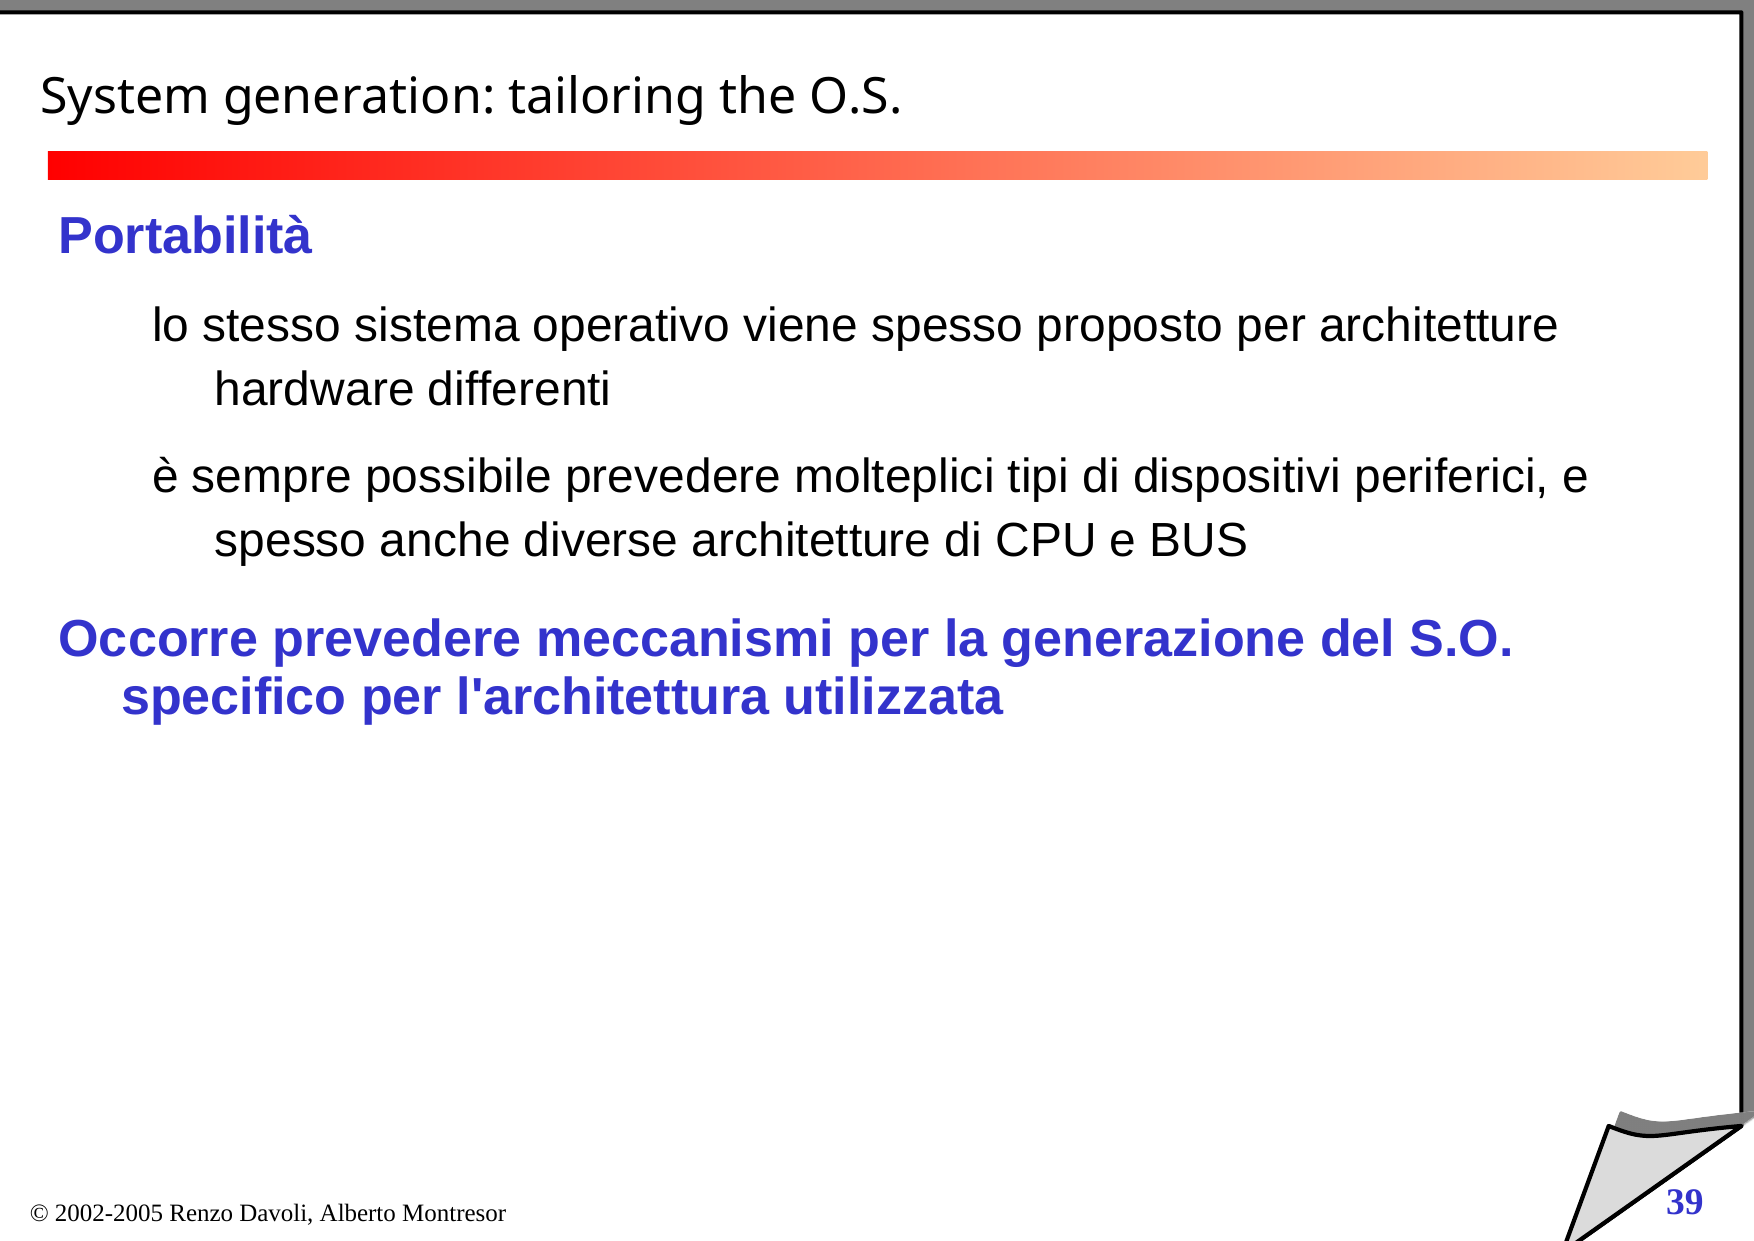

# System generation: tailoring the O.S.
Portabilità
lo stesso sistema operativo viene spesso proposto per architetture hardware differenti
è sempre possibile prevedere molteplici tipi di dispositivi periferici, e spesso anche diverse architetture di CPU e BUS
Occorre prevedere meccanismi per la generazione del S.O. specifico per l'architettura utilizzata